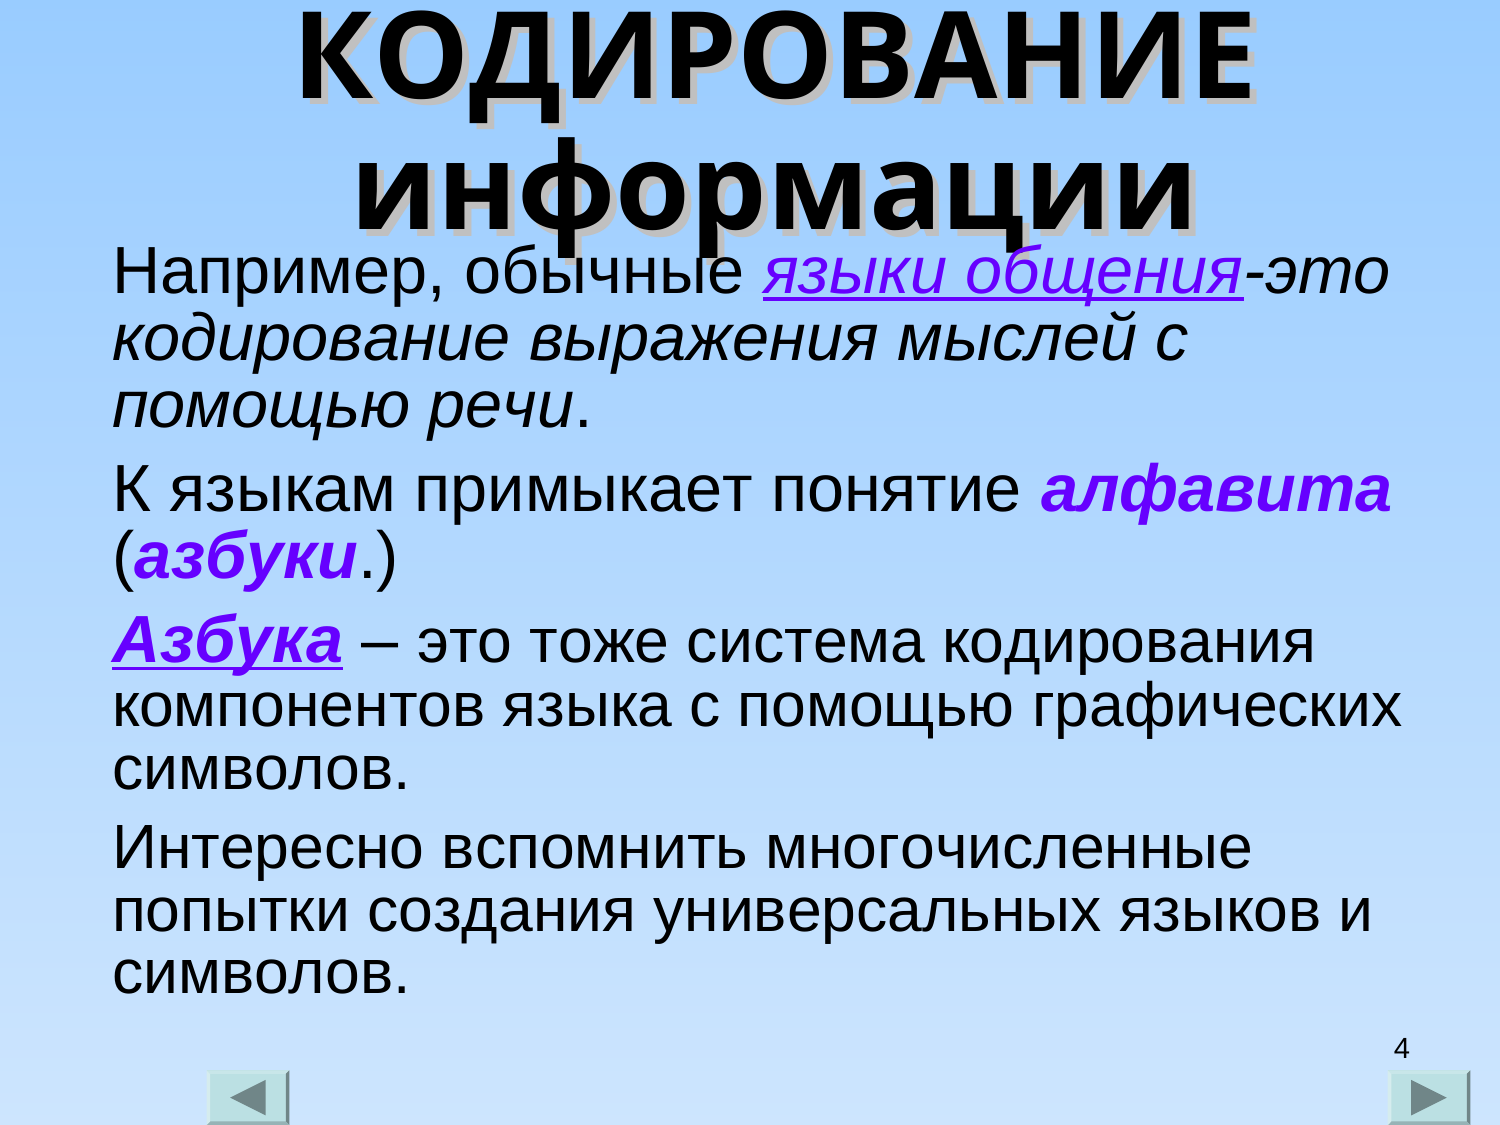

# КОДИРОВАНИЕ информации
	Например, обычные языки общения-это кодирование выражения мыслей с помощью речи.
	К языкам примыкает понятие алфавита (азбуки.)
	Азбука – это тоже система кодирования компонентов языка с помощью графических символов.
	Интересно вспомнить многочисленные попытки создания универсальных языков и символов.
4